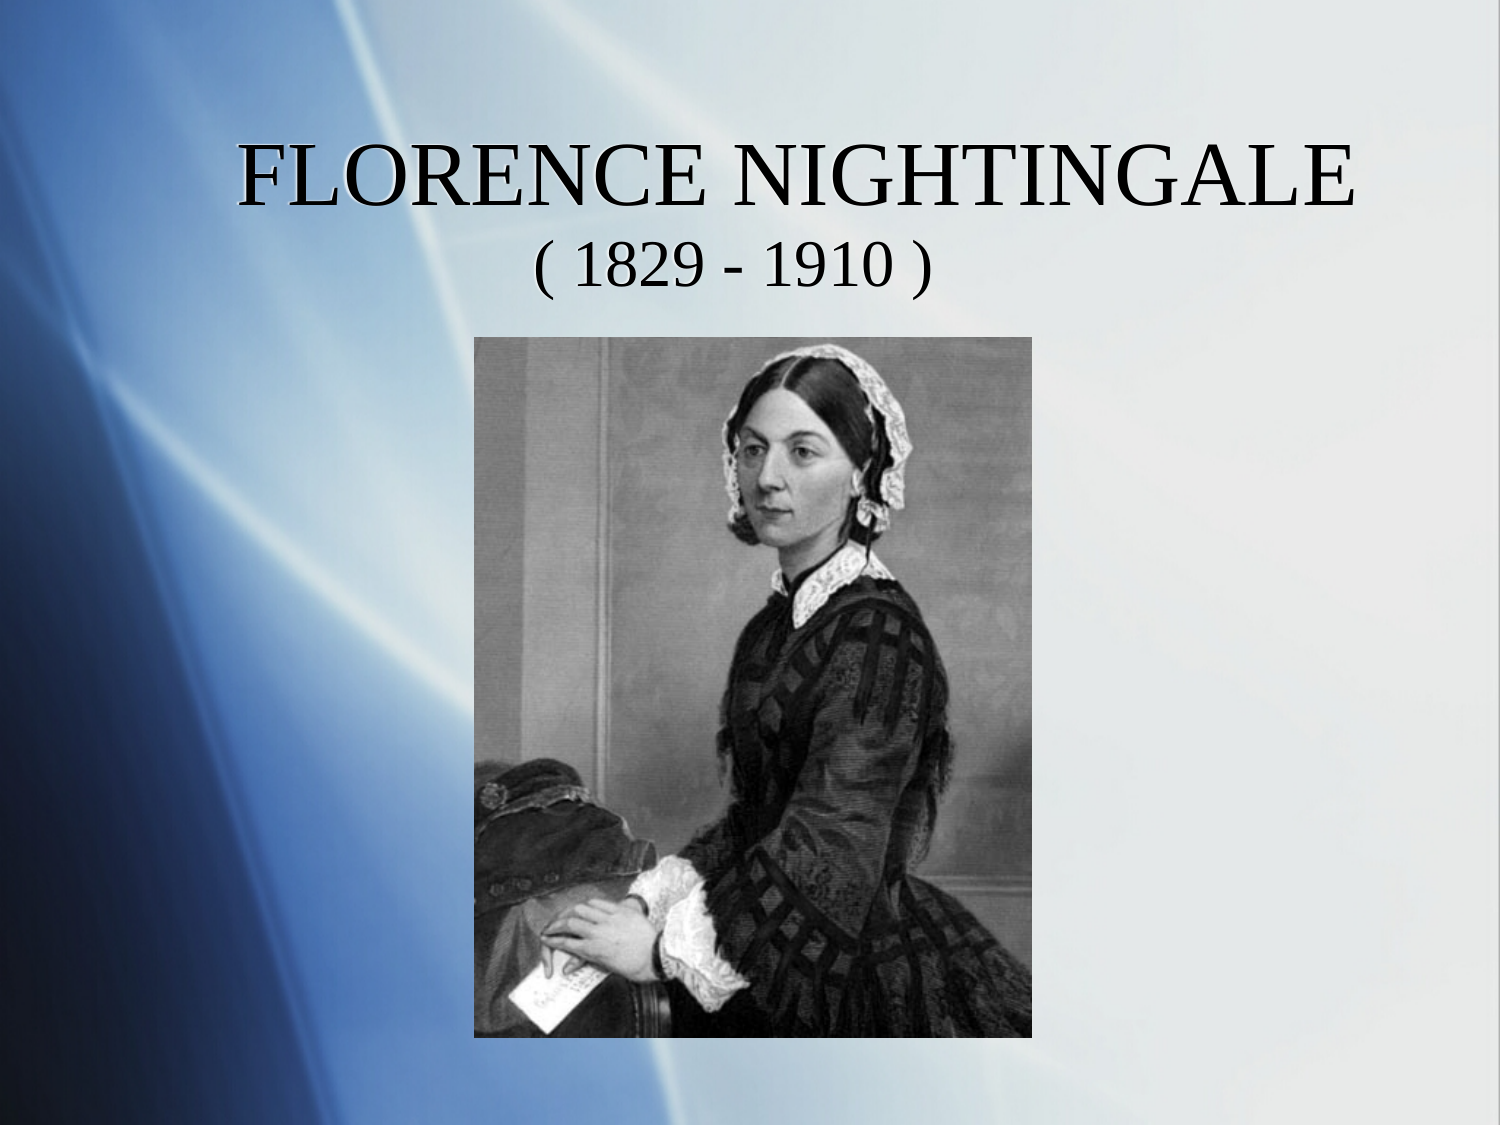

# FLORENCE NIGHTINGALE
( 1829 - 1910 )